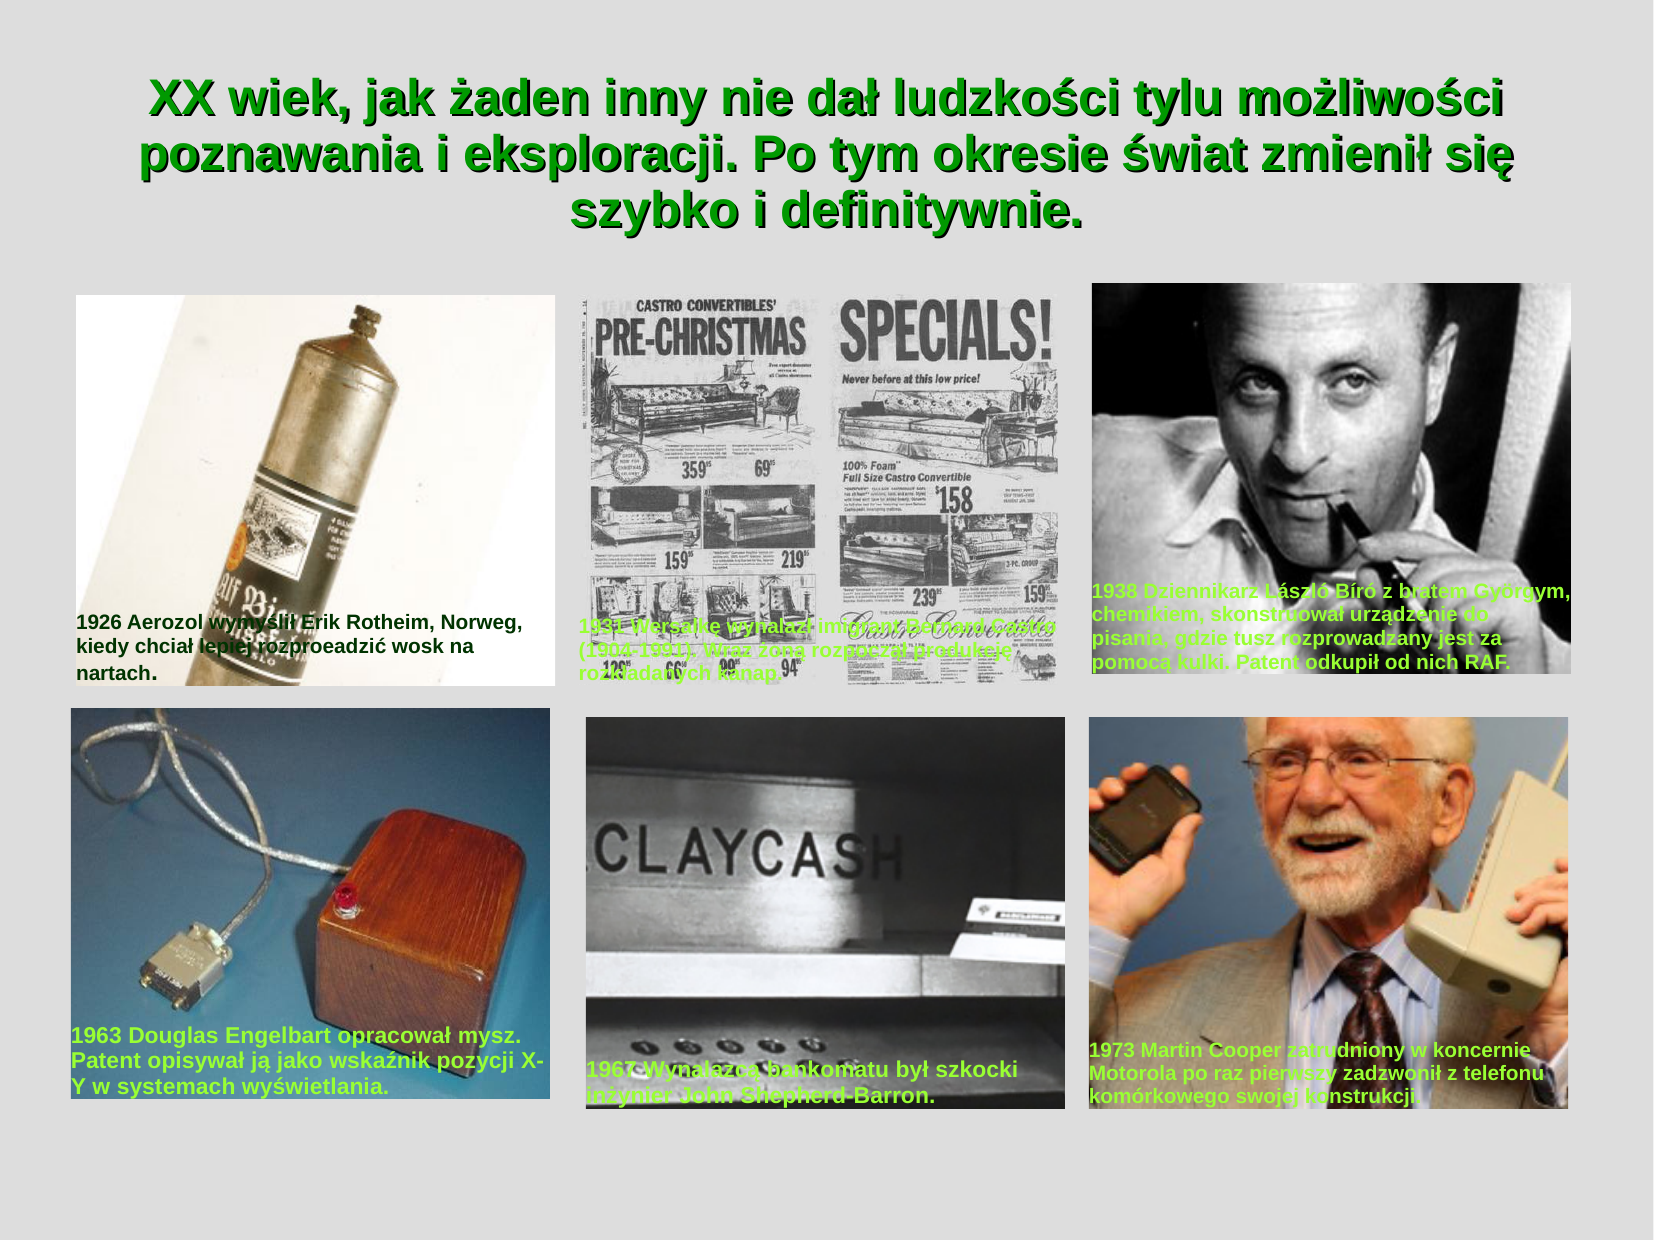

XX wiek, jak żaden inny nie dał ludzkości tylu możliwości poznawania i eksploracji. Po tym okresie świat zmienił się szybko i definitywnie.
1938 Dziennikarz László Bíró z bratem Györgym, chemikiem, skonstruował urządzenie do pisania, gdzie tusz rozprowadzany jest za pomocą kulki. Patent odkupił od nich RAF.
1931 Wersalkę wynalazł imigrant Bernard Castro (1904-1991). Wraz żoną rozpoczął produkcję rozkładanych kanap.
1926 Aerozol wymyślił Erik Rotheim, Norweg, kiedy chciał lepiej rozproeadzić wosk na nartach.
# 1963 Douglas Engelbart opracował mysz. Patent opisywał ją jako wskaźnik pozycji X-Y w systemach wyświetlania.
1967 Wynalazcą bankomatu był szkocki inżynier John Shepherd-Barron.
1973 Martin Cooper zatrudniony w koncernie Motorola po raz pierwszy zadzwonił z telefonu komórkowego swojej konstrukcji.